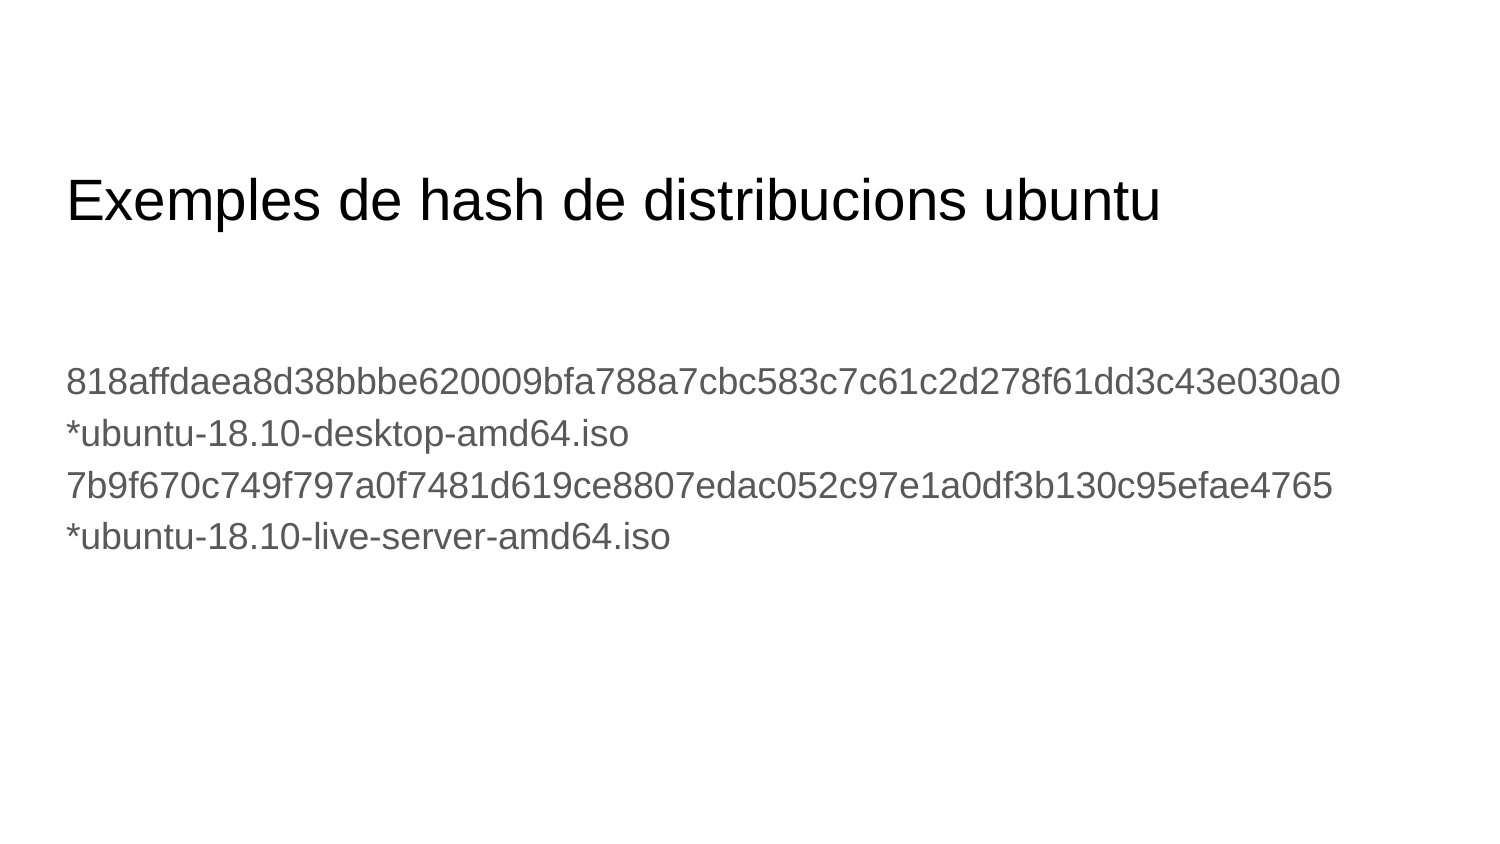

# Exemples de hash de distribucions ubuntu
818affdaea8d38bbbe620009bfa788a7cbc583c7c61c2d278f61dd3c43e030a0 *ubuntu-18.10-desktop-amd64.iso
7b9f670c749f797a0f7481d619ce8807edac052c97e1a0df3b130c95efae4765 *ubuntu-18.10-live-server-amd64.iso